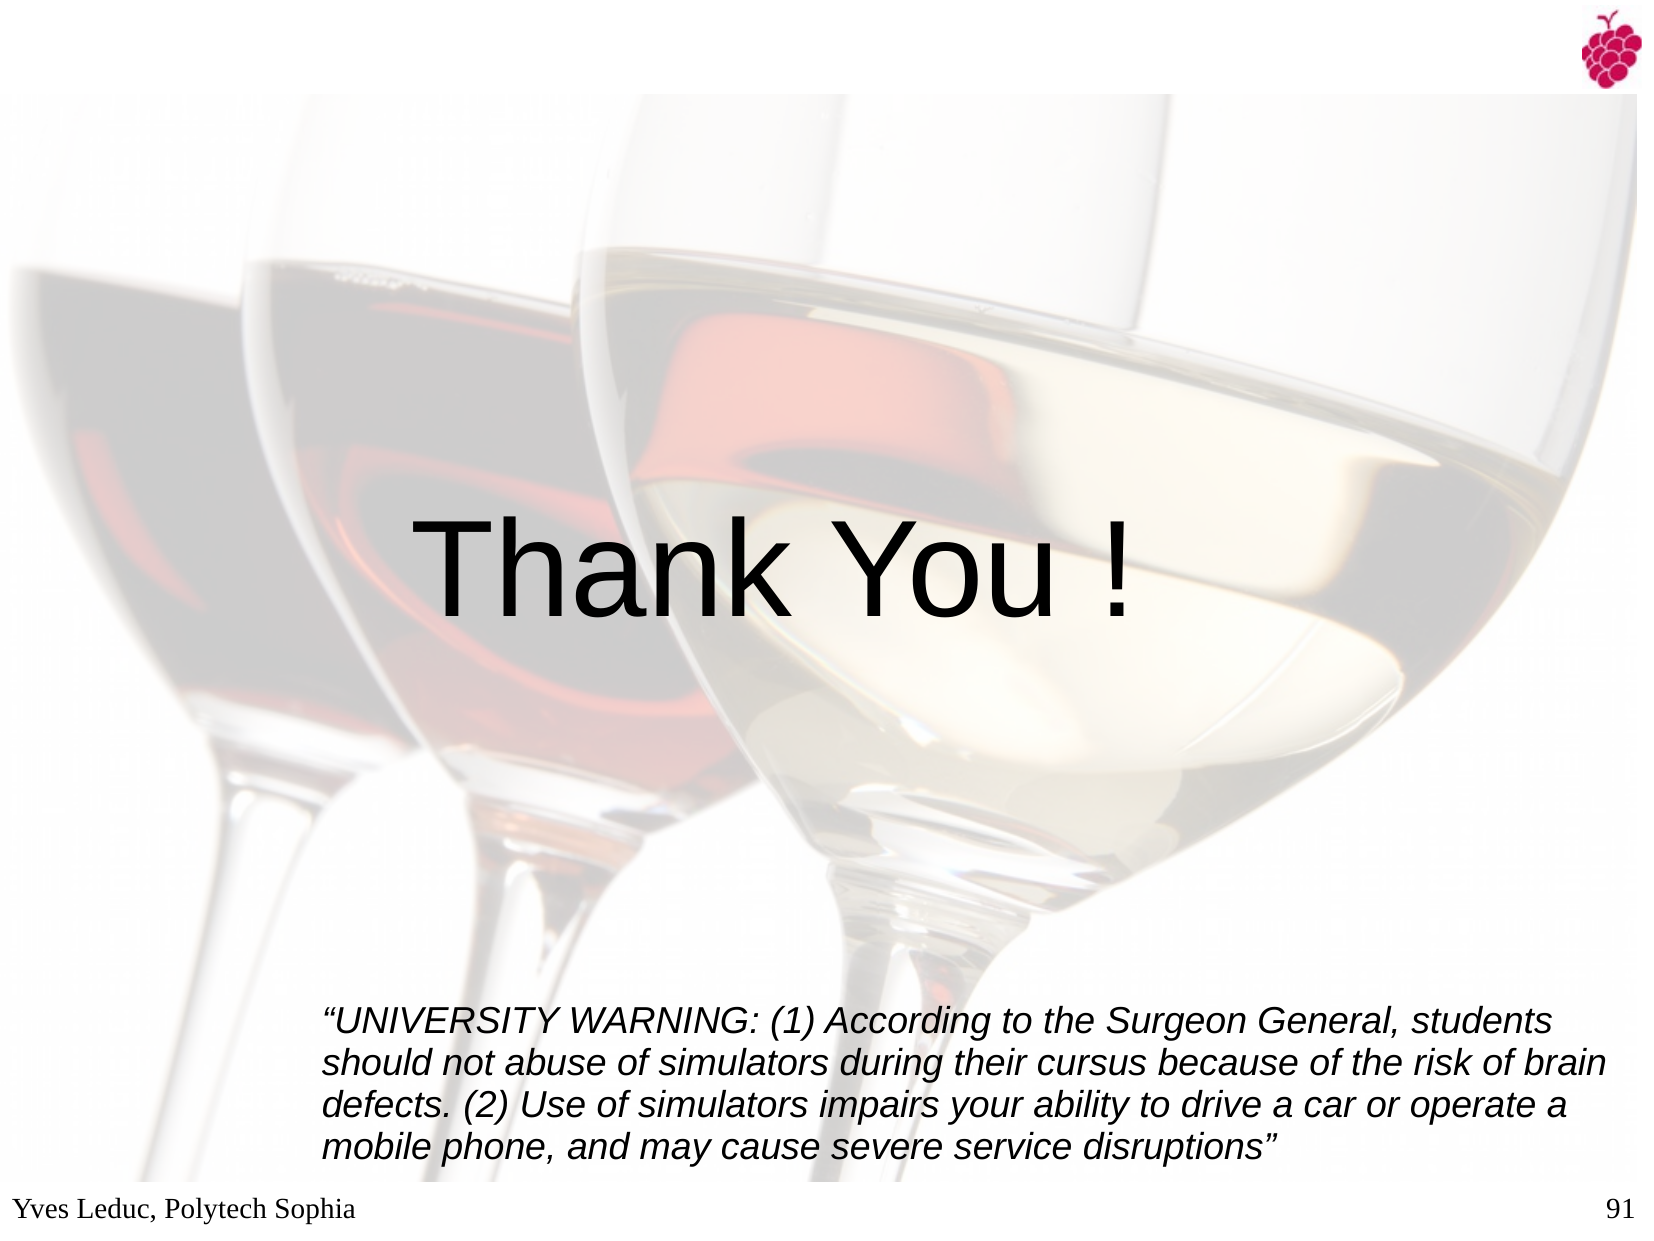

Thank You !
“UNIVERSITY WARNING: (1) According to the Surgeon General, students should not abuse of simulators during their cursus because of the risk of brain defects. (2) Use of simulators impairs your ability to drive a car or operate a mobile phone, and may cause severe service disruptions”
Yves Leduc, Polytech Sophia
91